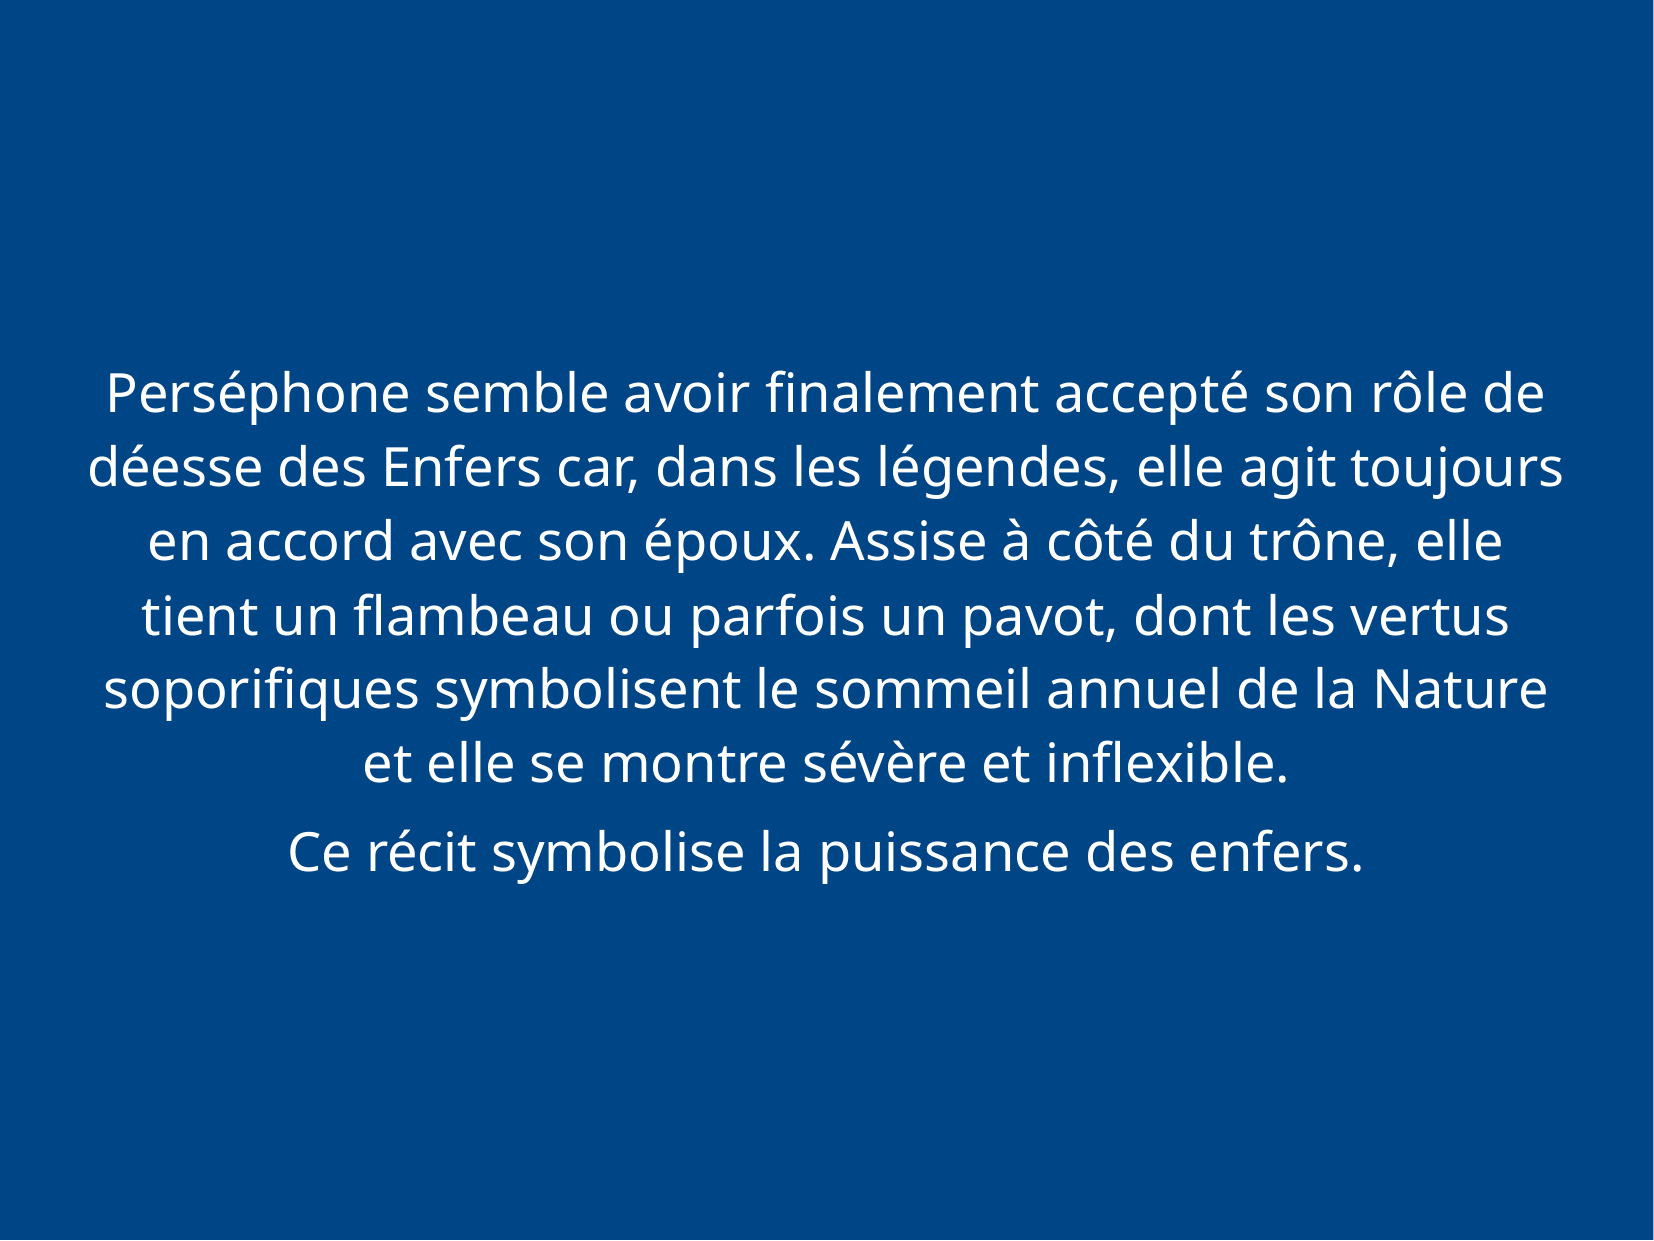

# Perséphone semble avoir finalement accepté son rôle de déesse des Enfers car, dans les légendes, elle agit toujours en accord avec son époux. Assise à côté du trône, elle tient un flambeau ou parfois un pavot, dont les vertus soporifiques symbolisent le sommeil annuel de la Nature et elle se montre sévère et inflexible.
Ce récit symbolise la puissance des enfers.